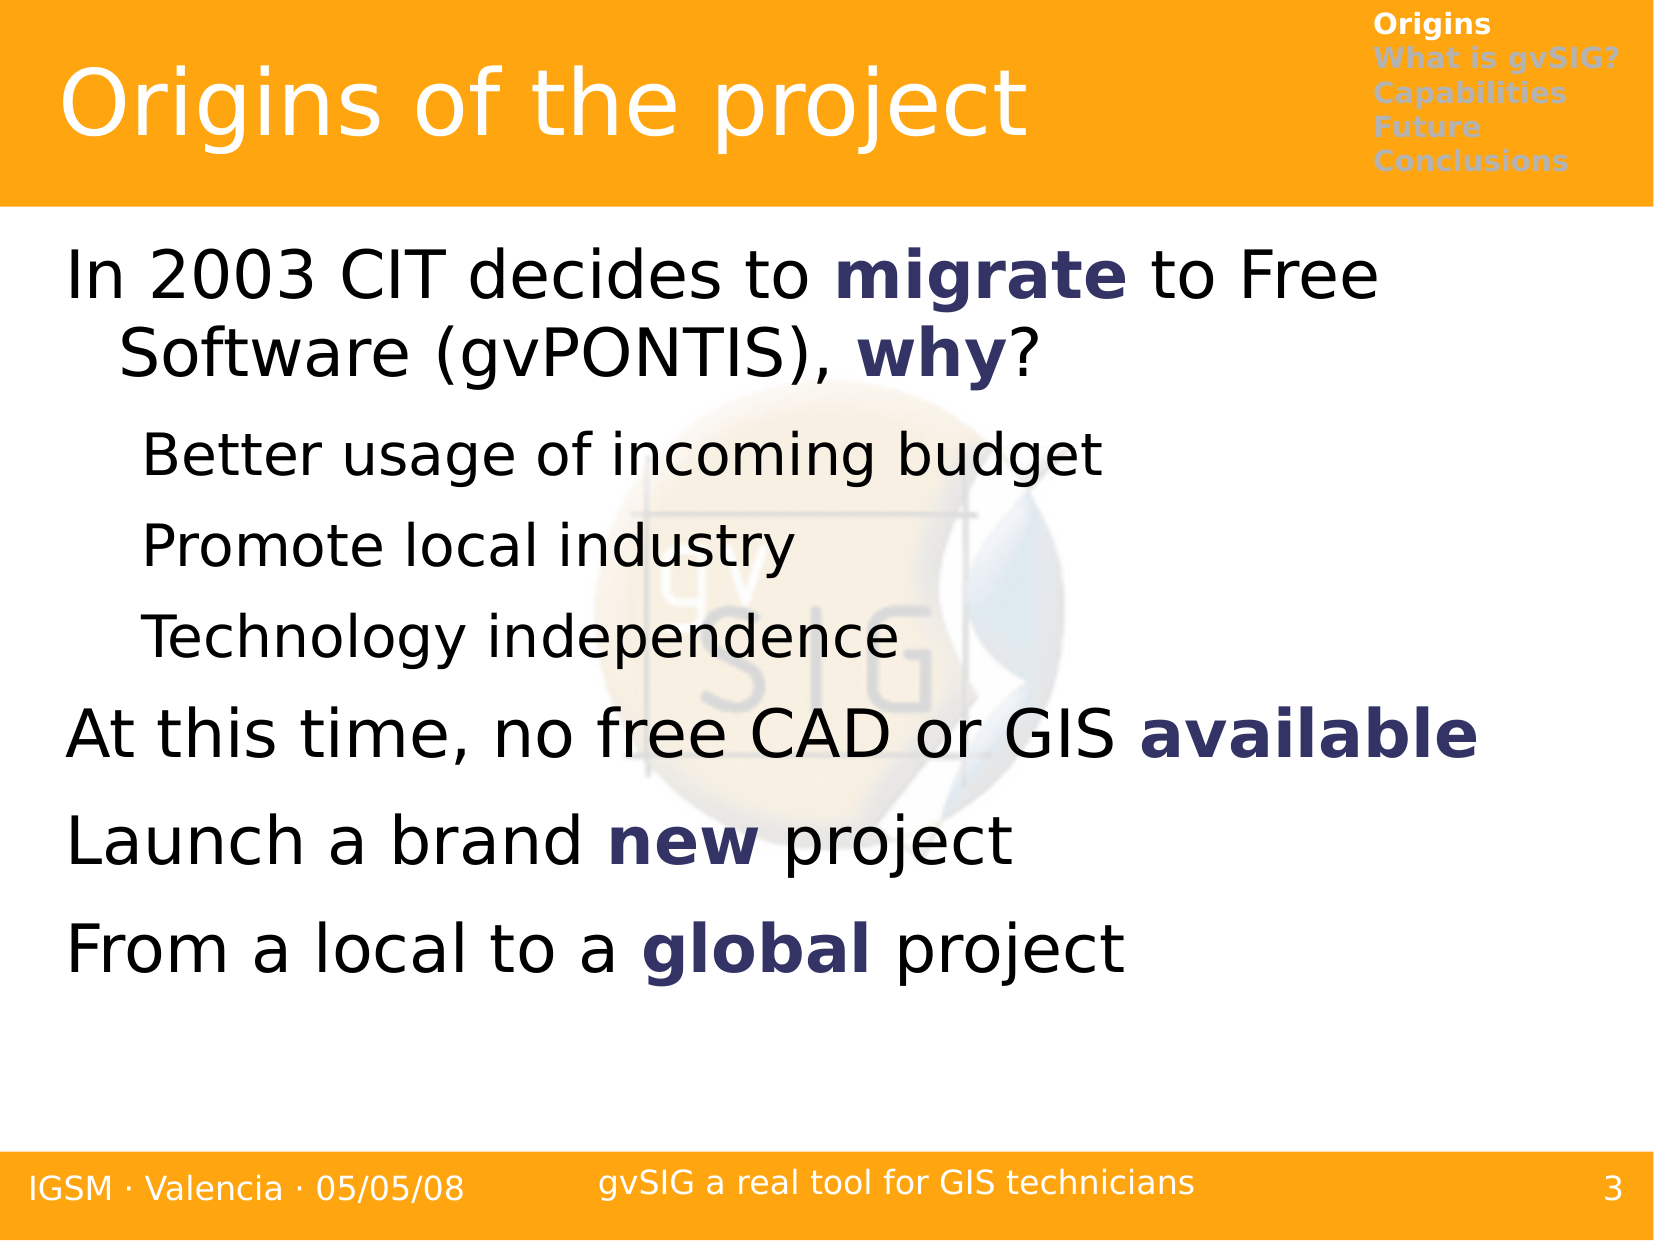

Origins
What is gvSIG?
Capabilities
Future
Conclusions
# Origins of the project
In 2003 CIT decides to migrate to Free Software (gvPONTIS), why?
Better usage of incoming budget
Promote local industry
Technology independence
At this time, no free CAD or GIS available
Launch a brand new project
From a local to a global project
gvSIG a real tool for GIS technicians
IGSM · Valencia · 05/05/08
3